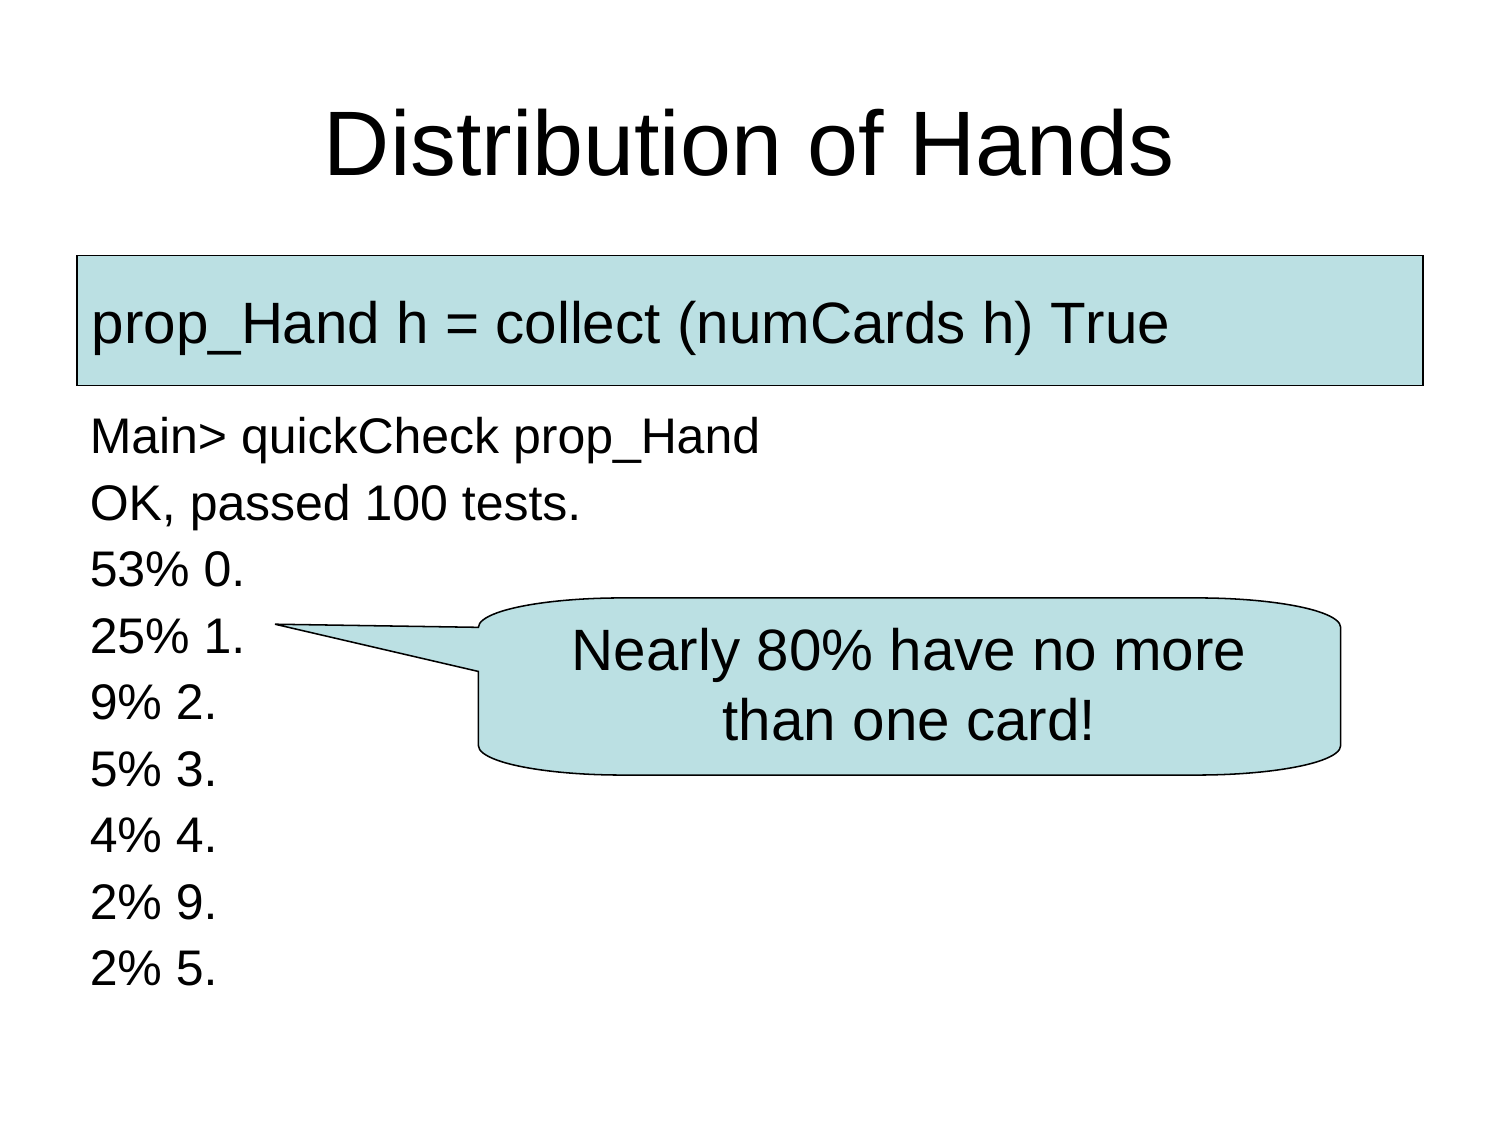

# Distribution of Hands
prop_Hand h = collect (numCards h) True
Main> quickCheck prop_Hand
OK, passed 100 tests.
53% 0.
25% 1.
9% 2.
5% 3.
4% 4.
2% 9.
2% 5.
Nearly 80% have no more than one card!